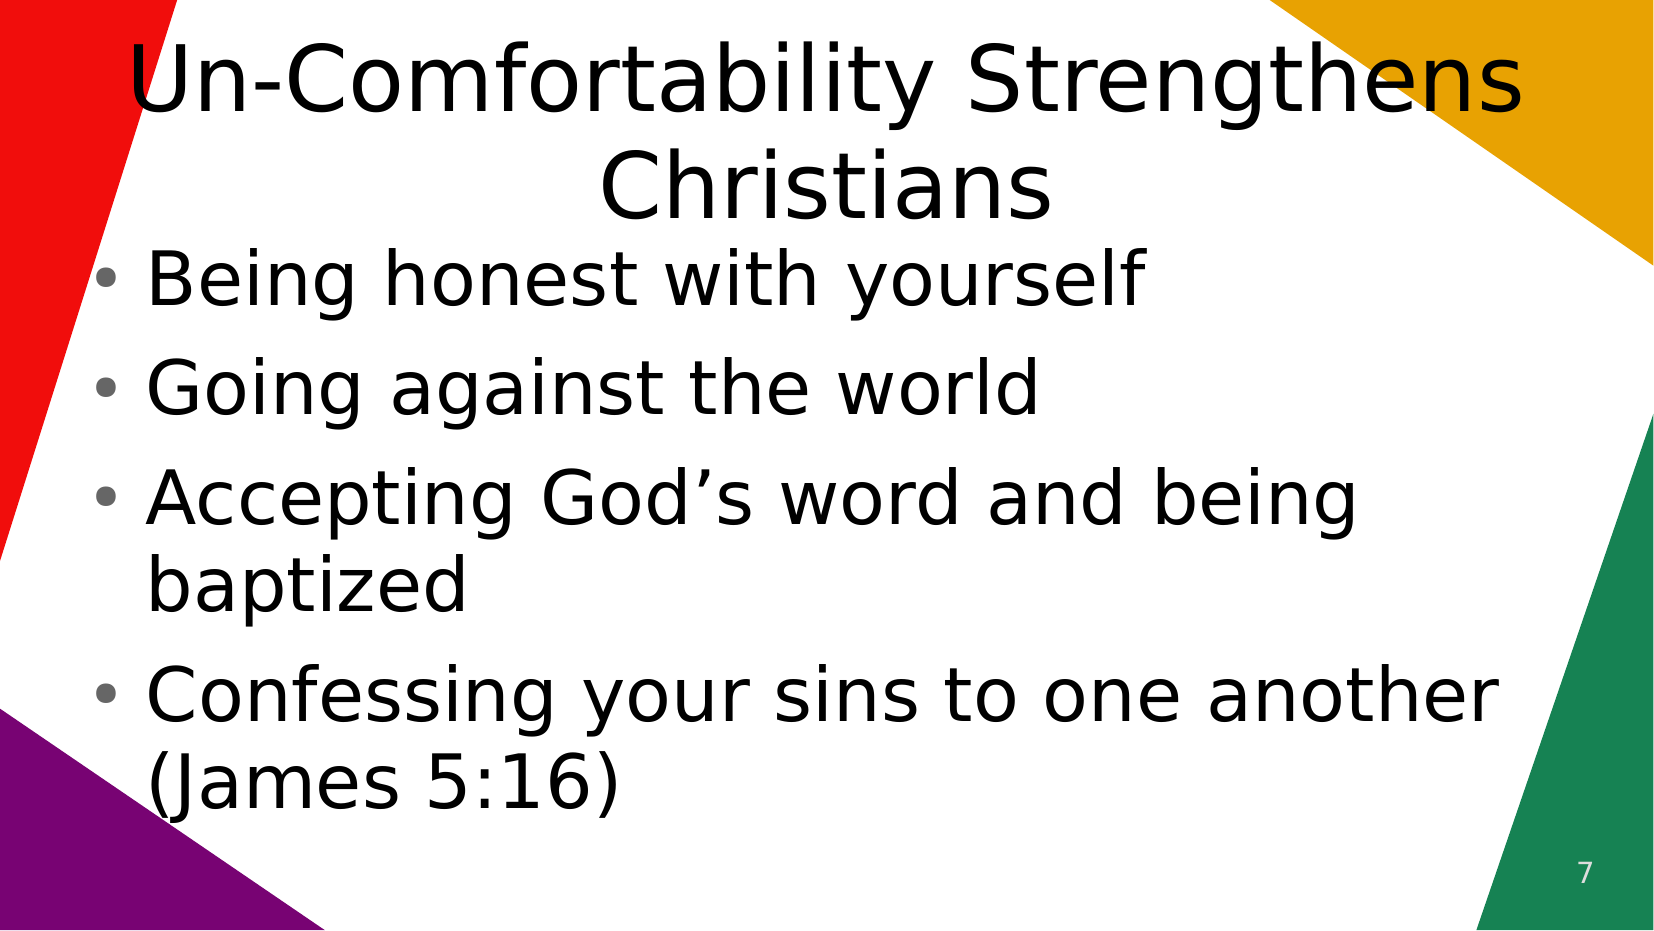

# Un-Comfortability Strengthens Christians
Being honest with yourself
Going against the world
Accepting God’s word and being baptized
Confessing your sins to one another (James 5:16)
7